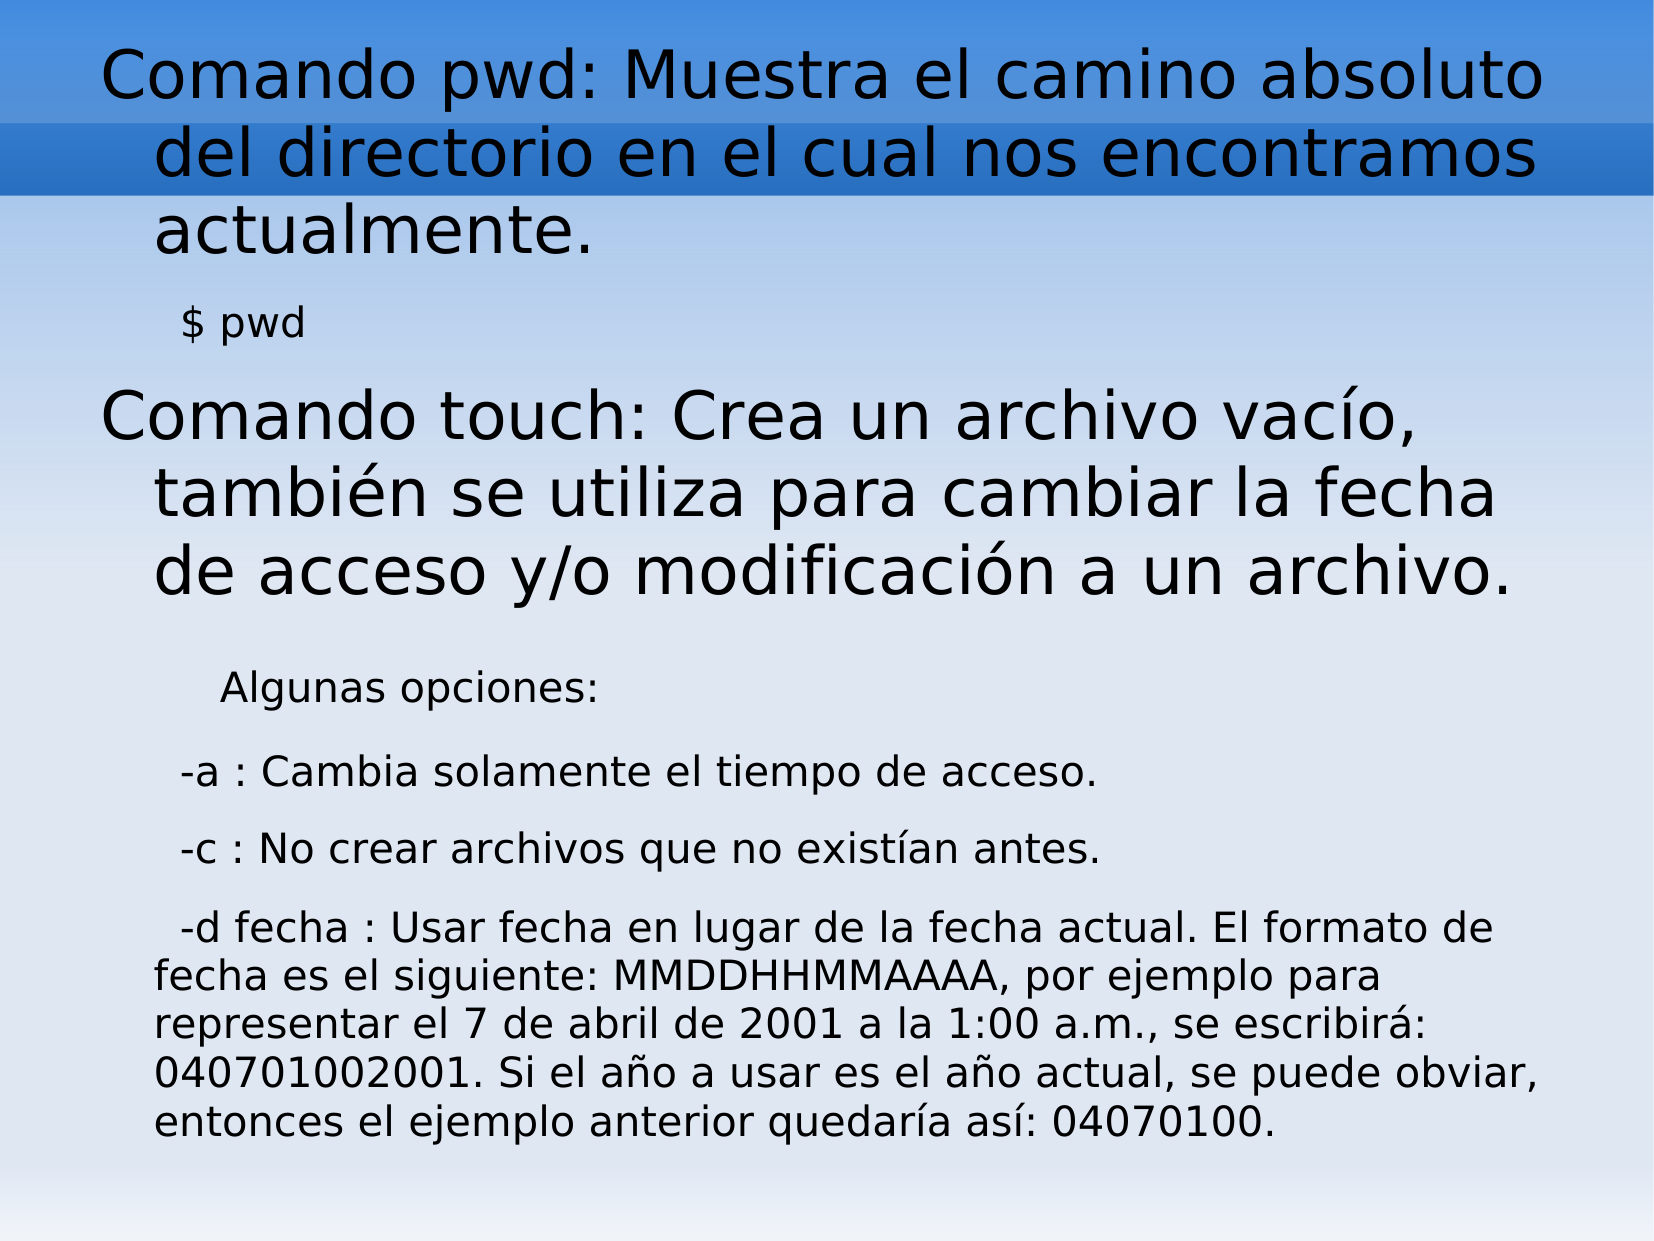

# Comando pwd: Muestra el camino absoluto del directorio en el cual nos encontramos actualmente.
 $ pwd
Comando touch: Crea un archivo vacío, también se utiliza para cambiar la fecha de acceso y/o modificación a un archivo.
 Algunas opciones:
 -a : Cambia solamente el tiempo de acceso.
 -c : No crear archivos que no existían antes.
 -d fecha : Usar fecha en lugar de la fecha actual. El formato de fecha es el siguiente: MMDDHHMMAAAA, por ejemplo para representar el 7 de abril de 2001 a la 1:00 a.m., se escribirá: 040701002001. Si el año a usar es el año actual, se puede obviar, entonces el ejemplo anterior quedaría así: 04070100.